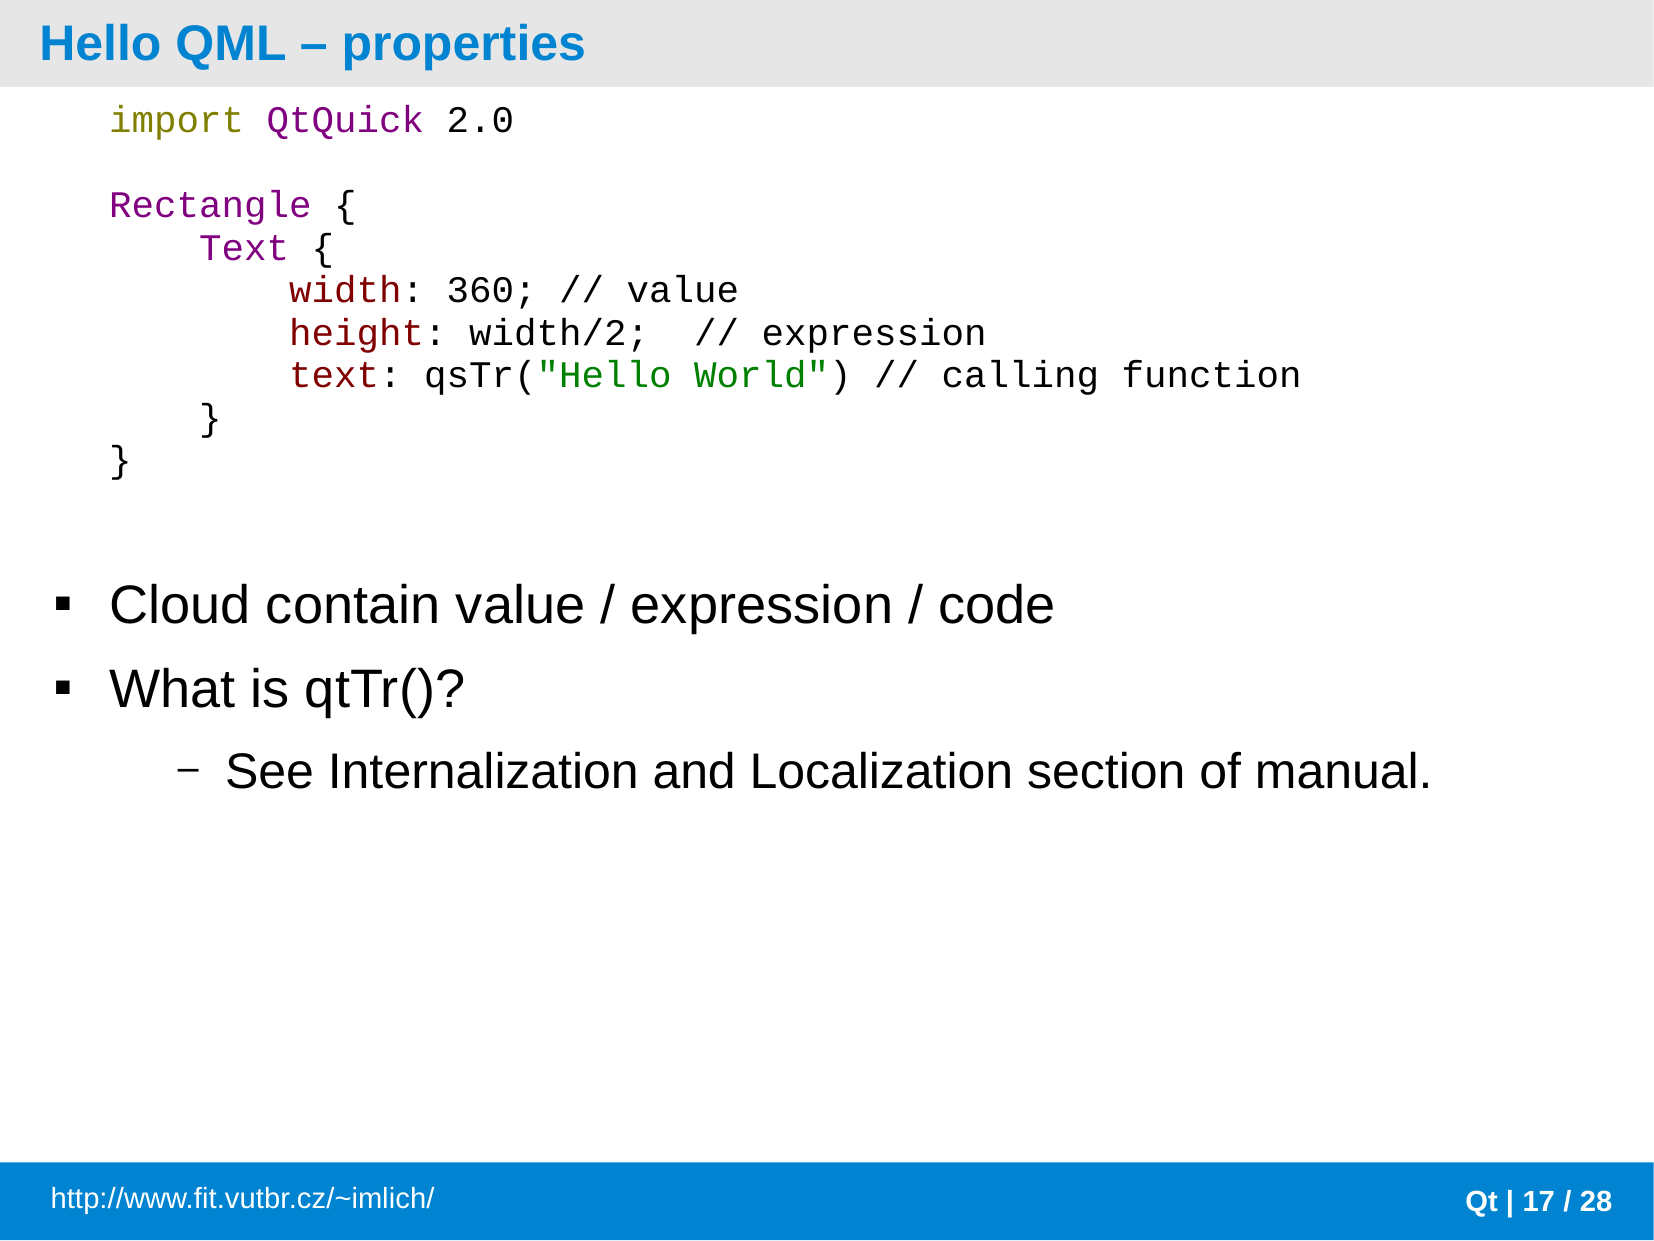

# Hello QML – properties
import QtQuick 2.0
Rectangle {
 Text {
 width: 360; // value
 height: width/2; // expression
 text: qsTr("Hello World") // calling function
 }
}
Cloud contain value / expression / code
What is qtTr()?
See Internalization and Localization section of manual.